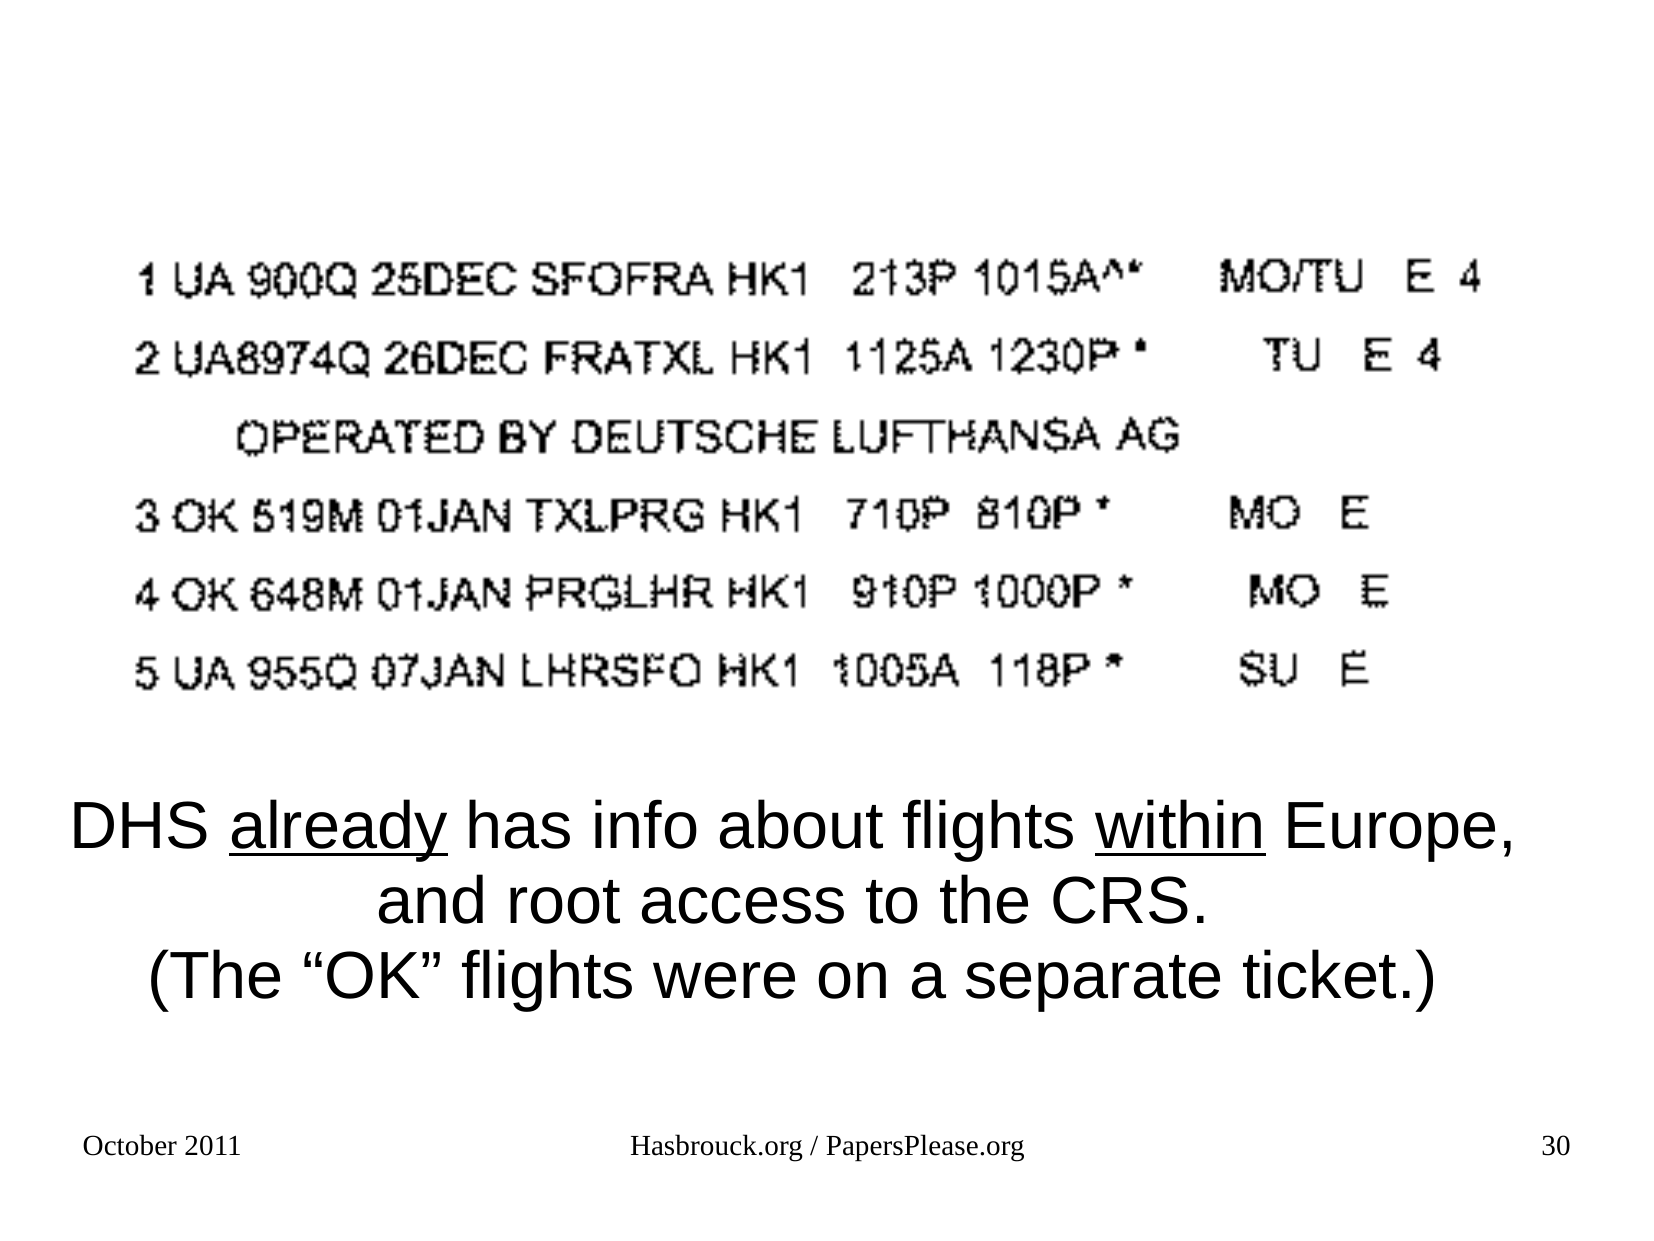

# DHS already has info about flights within Europe, and root access to the CRS.
(The “OK” flights were on a separate ticket.)
October 2011
Hasbrouck.org / PapersPlease.org
30